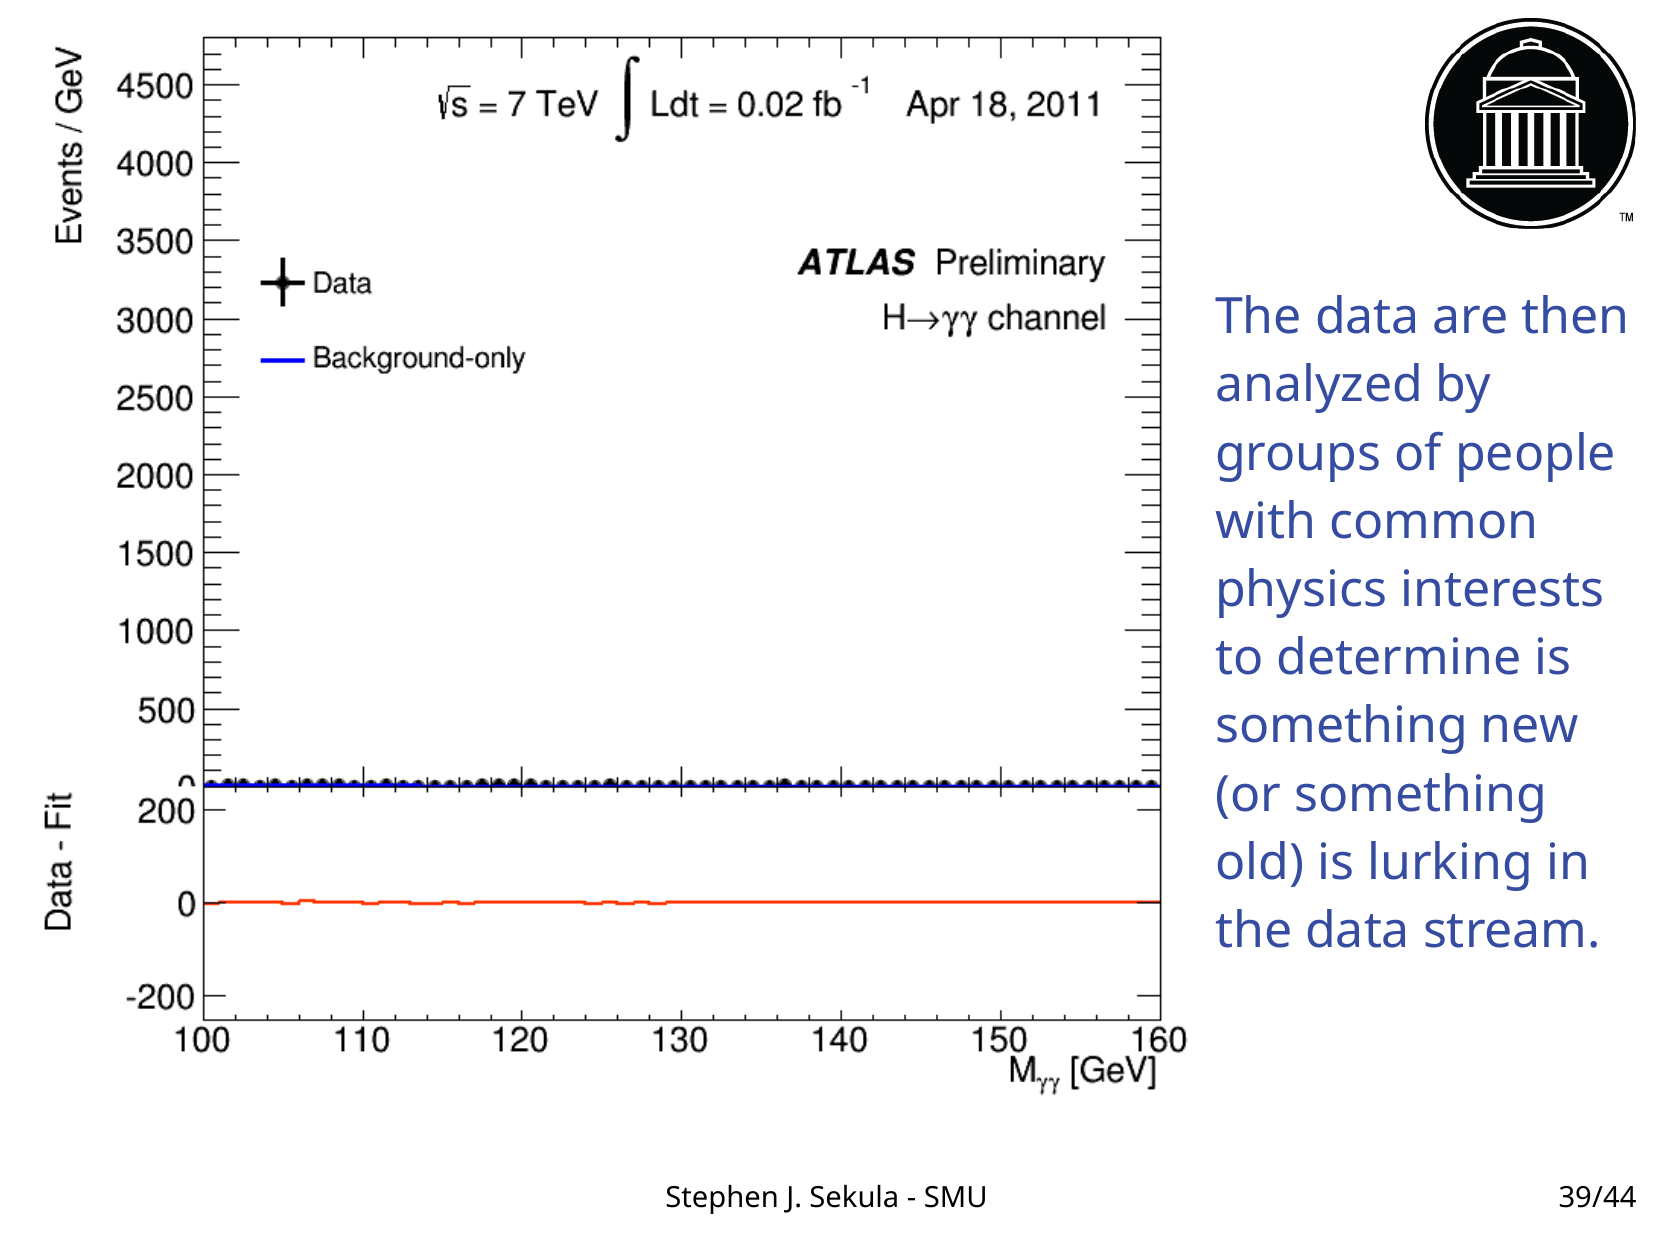

The data are then analyzed by groups of people with common physics interests to determine is something new (or something old) is lurking in the data stream.
39
Stephen J. Sekula - SMU